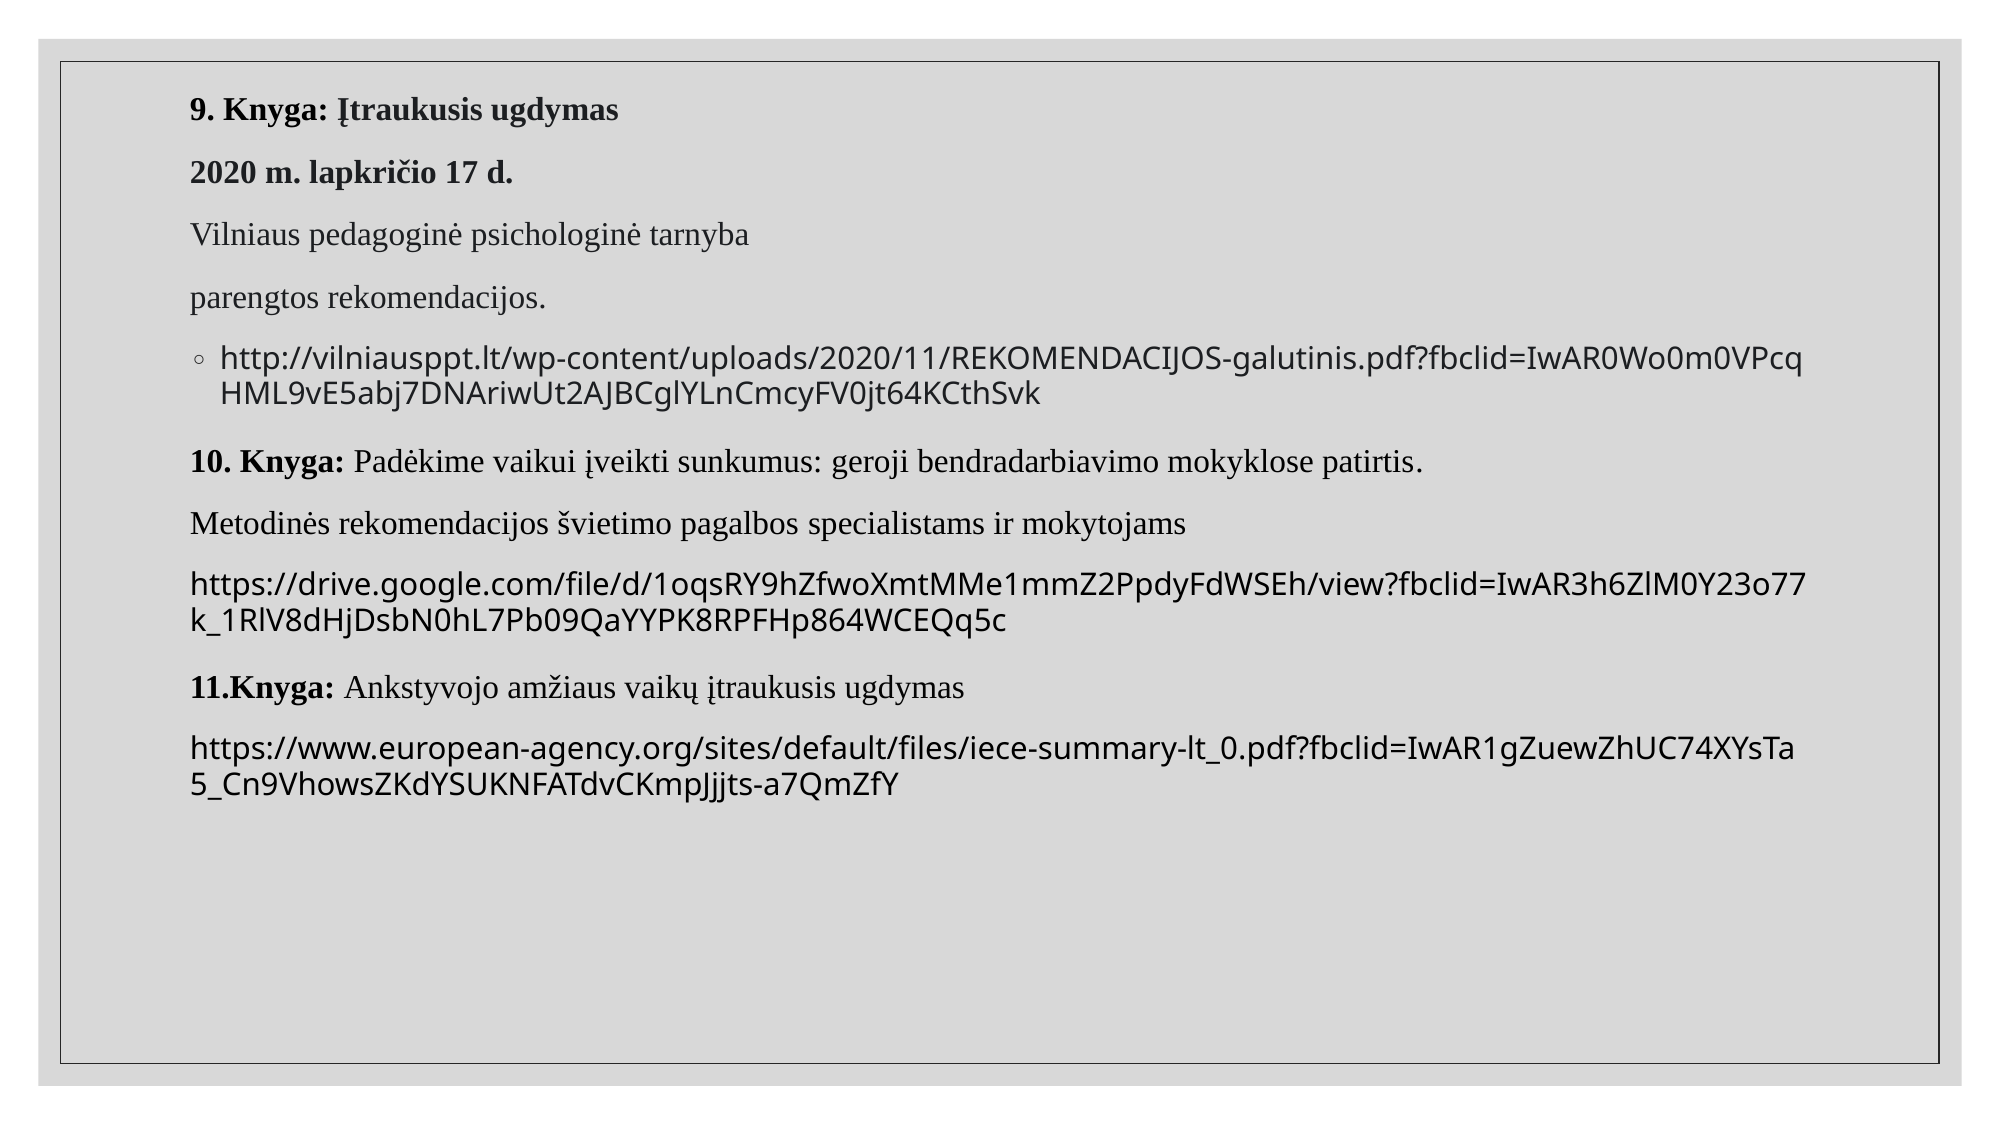

# 9. Knyga: Įtraukusis ugdymas
2020 m. lapkričio 17 d.
Vilniaus pedagoginė psichologinė tarnyba
parengtos rekomendacijos.
http://vilniausppt.lt/wp-content/uploads/2020/11/REKOMENDACIJOS-galutinis.pdf?fbclid=IwAR0Wo0m0VPcqHML9vE5abj7DNAriwUt2AJBCglYLnCmcyFV0jt64KCthSvk
10. Knyga: Padėkime vaikui įveikti sunkumus: geroji bendradarbiavimo mokyklose patirtis.
Metodinės rekomendacijos švietimo pagalbos specialistams ir mokytojams
https://drive.google.com/file/d/1oqsRY9hZfwoXmtMMe1mmZ2PpdyFdWSEh/view?fbclid=IwAR3h6ZlM0Y23o77k_1RlV8dHjDsbN0hL7Pb09QaYYPK8RPFHp864WCEQq5c
11.Knyga: Ankstyvojo amžiaus vaikų įtraukusis ugdymas
https://www.european-agency.org/sites/default/files/iece-summary-lt_0.pdf?fbclid=IwAR1gZuewZhUC74XYsTa5_Cn9VhowsZKdYSUKNFATdvCKmpJjjts-a7QmZfY